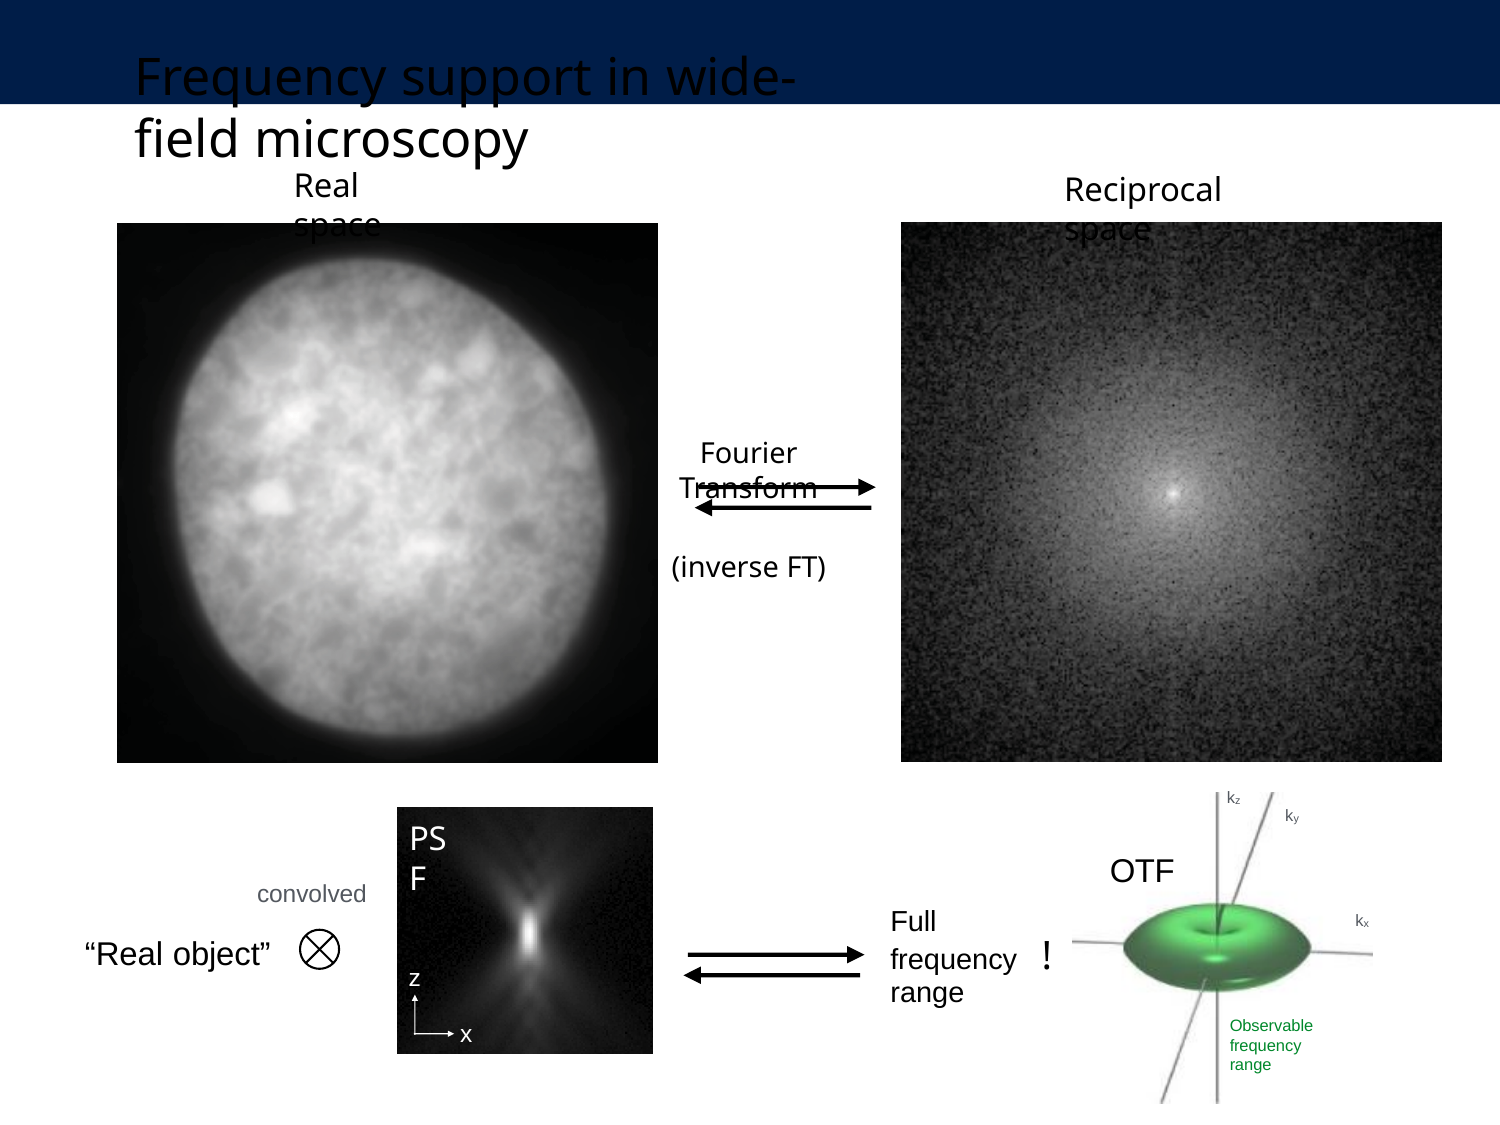

# Frequency support in wide-field microscopy
Real space
Reciprocal space
Fourier Transform
(inverse FT)
kz
ky
PSF
OTF
convolved
Full frequency	! range
kx
“Real object”
z
Observable frequency range
x